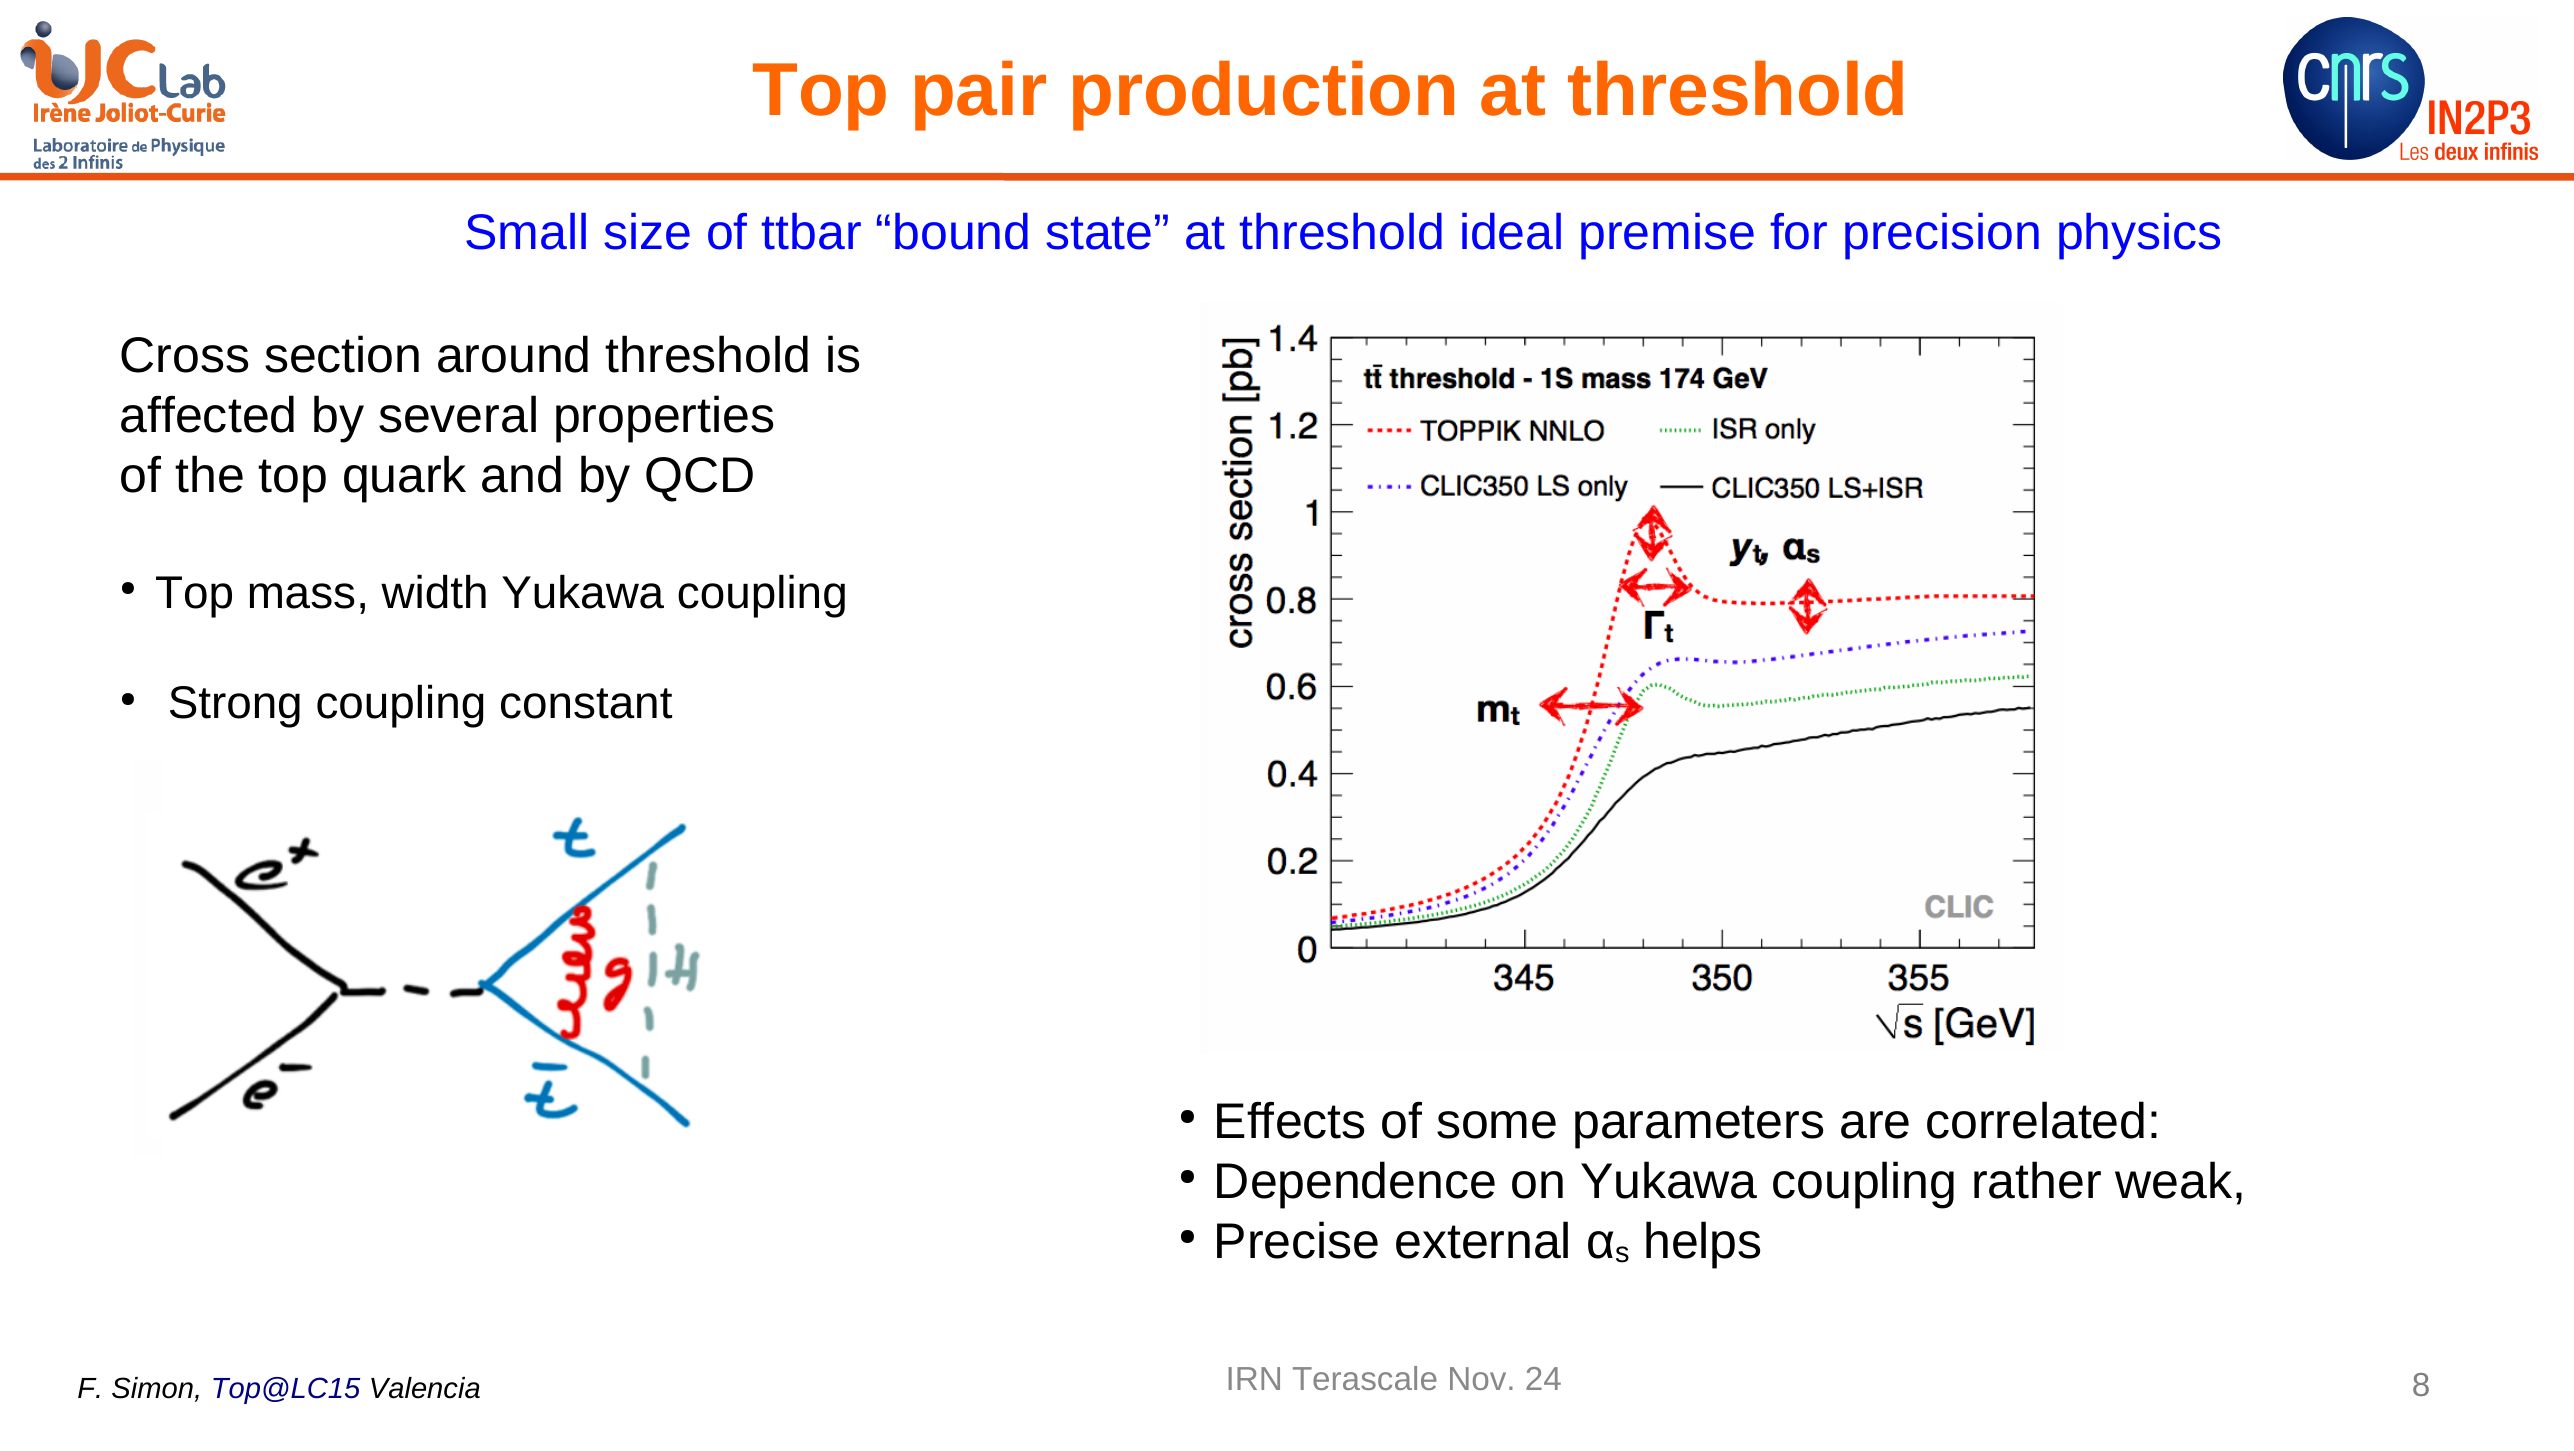

# Top pair production at threshold
Small size of ttbar “bound state” at threshold ideal premise for precision physics
Cross section around threshold is
affected by several properties
of the top quark and by QCD
Top mass, width Yukawa coupling
 Strong coupling constant
Effects of some parameters are correlated:
Dependence on Yukawa coupling rather weak,
Precise external αs helps
8
F. Simon, Top@LC15 Valencia